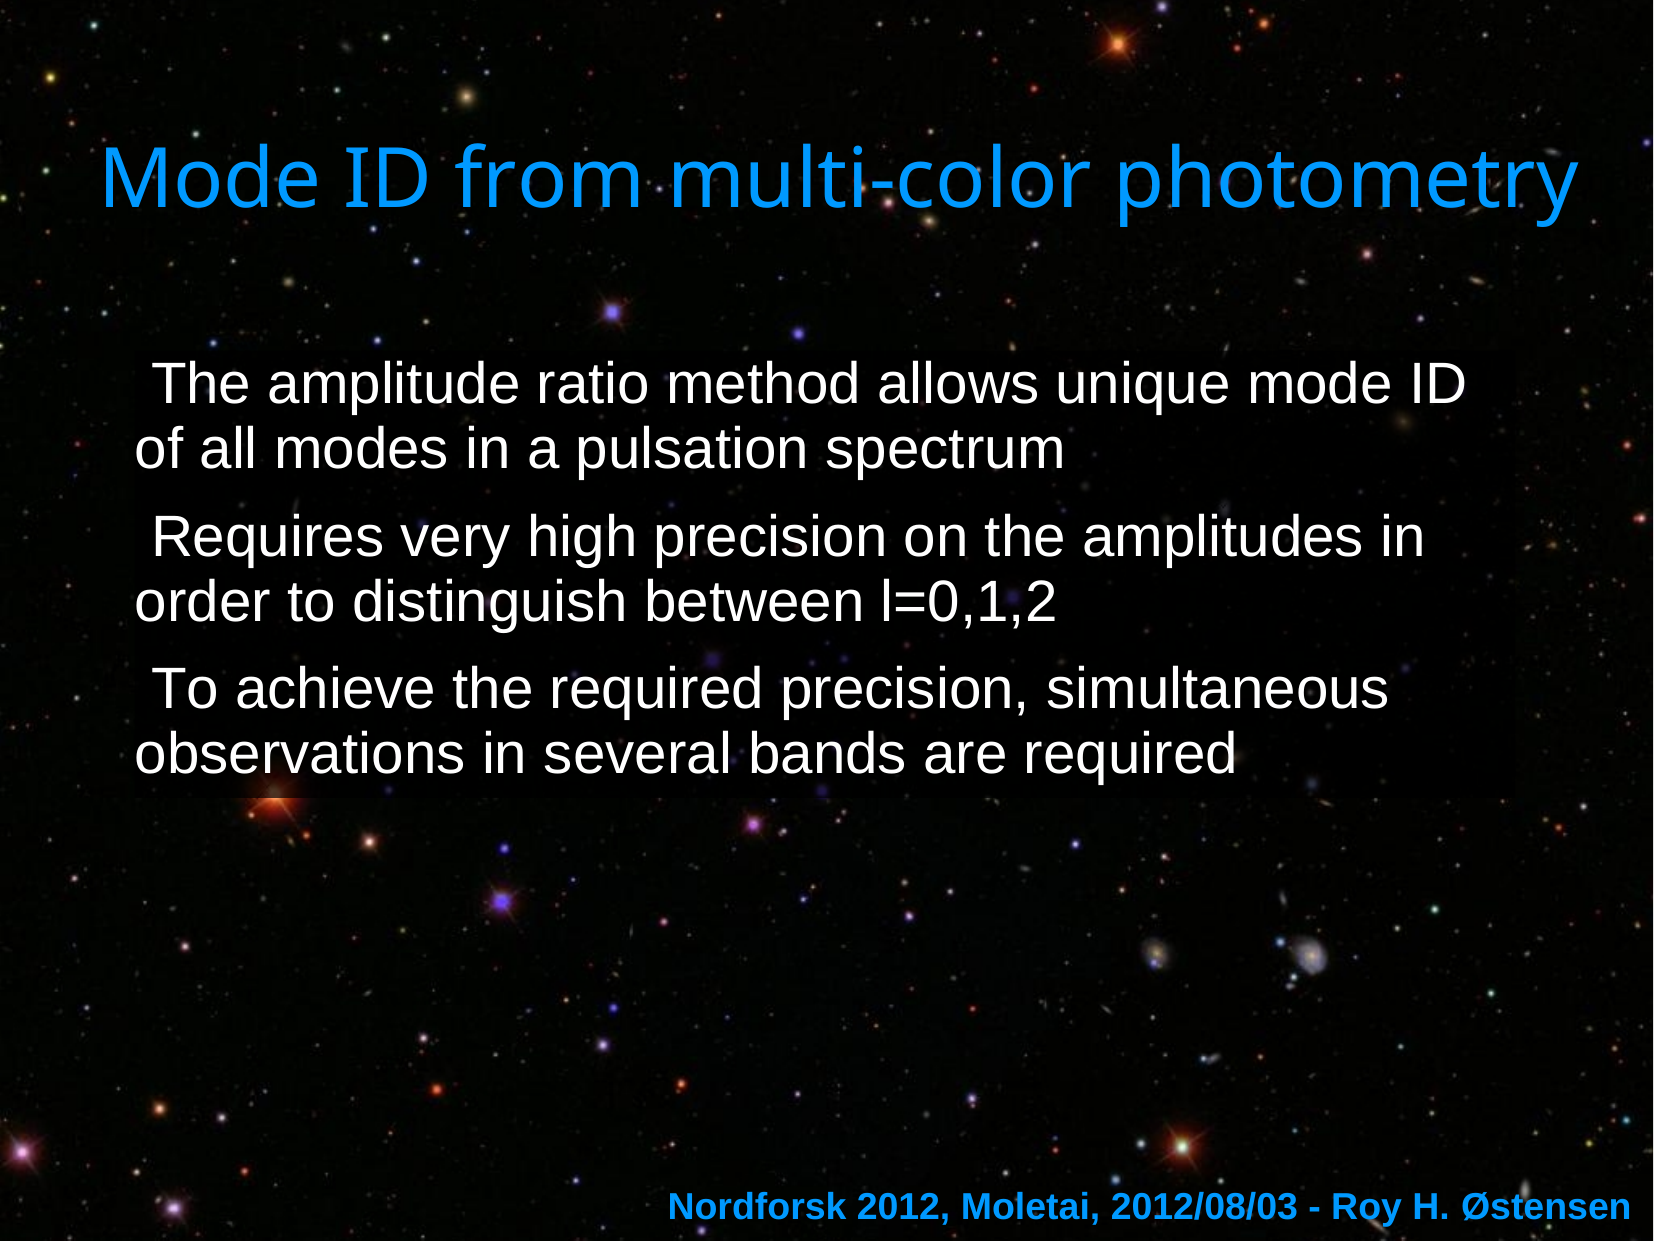

# Mode ID from multi-color photometry
 The amplitude ratio method allows unique mode ID of all modes in a pulsation spectrum
 Requires very high precision on the amplitudes in order to distinguish between l=0,1,2
 To achieve the required precision, simultaneous observations in several bands are required